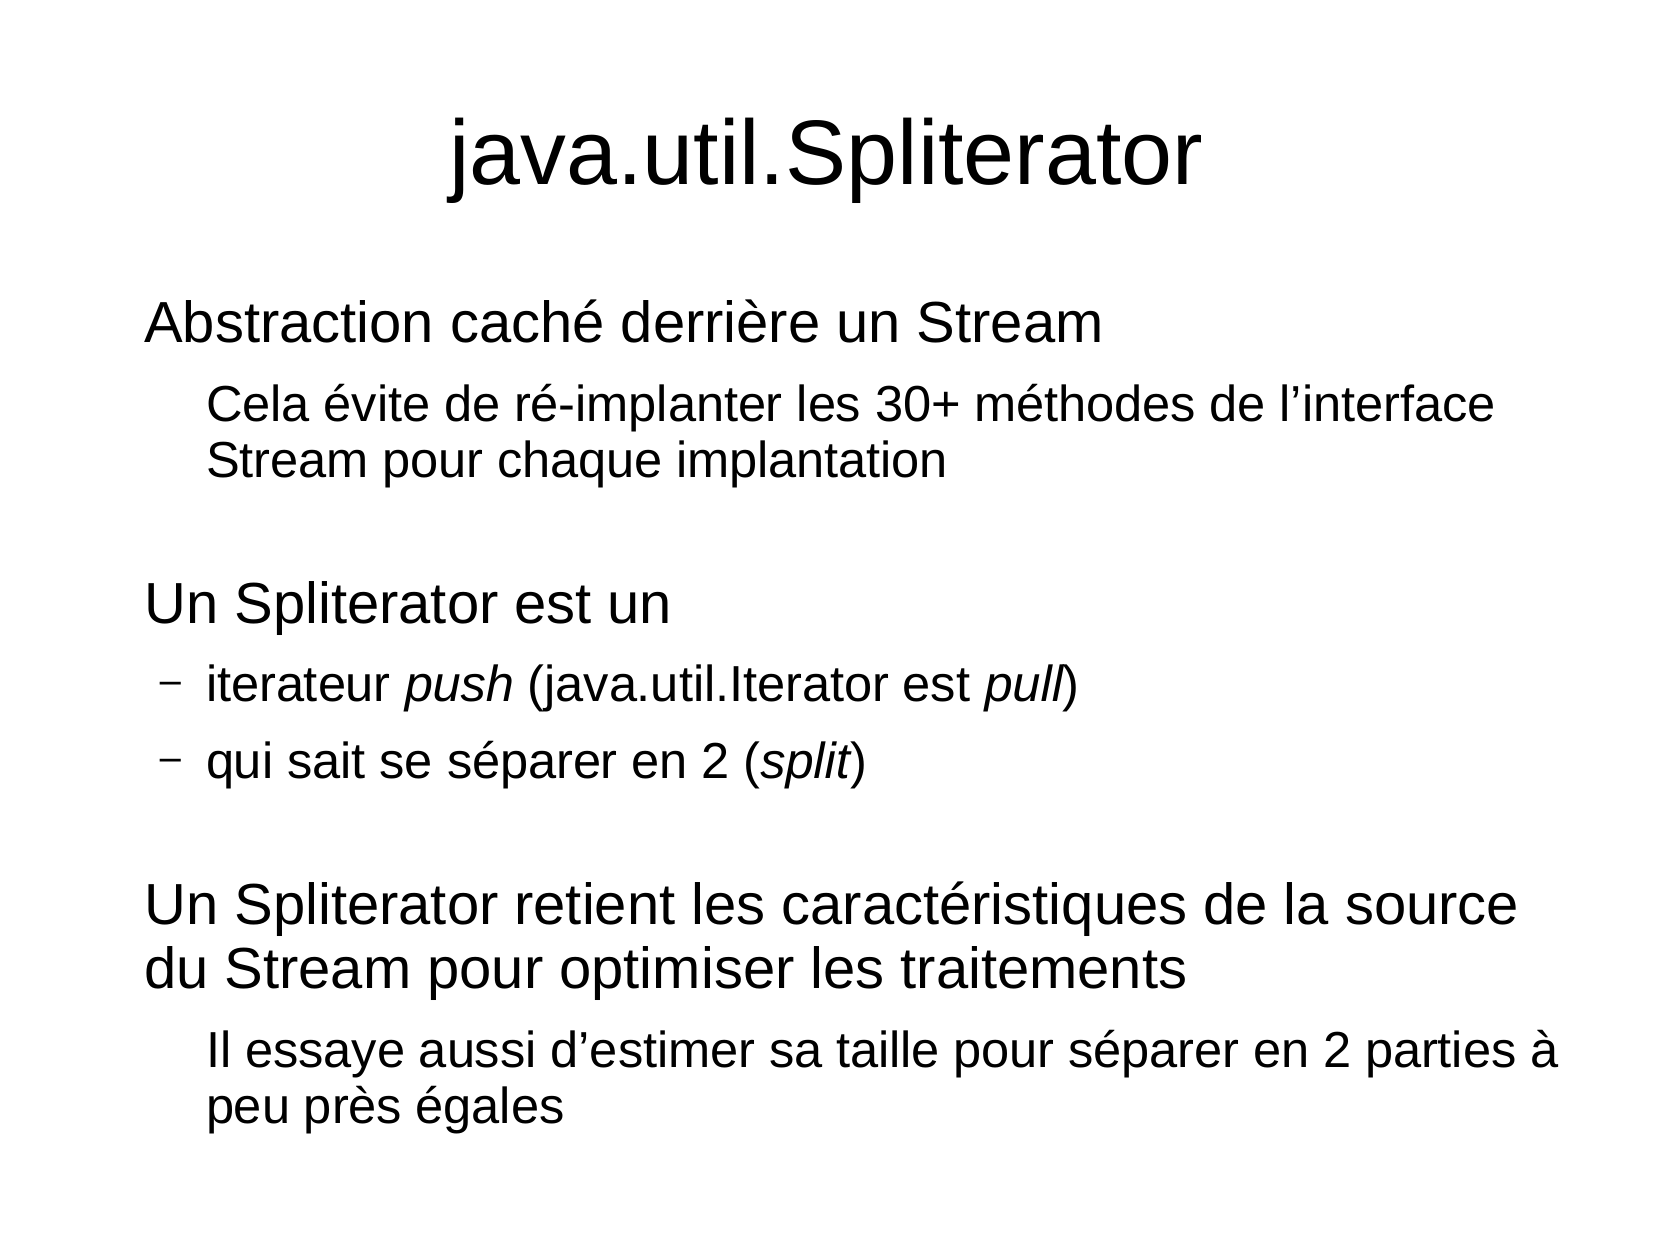

# java.util.Spliterator
Abstraction caché derrière un Stream
Cela évite de ré-implanter les 30+ méthodes de l’interface Stream pour chaque implantation
Un Spliterator est un
iterateur push (java.util.Iterator est pull)
qui sait se séparer en 2 (split)
Un Spliterator retient les caractéristiques de la source du Stream pour optimiser les traitements
Il essaye aussi d’estimer sa taille pour séparer en 2 parties à peu près égales